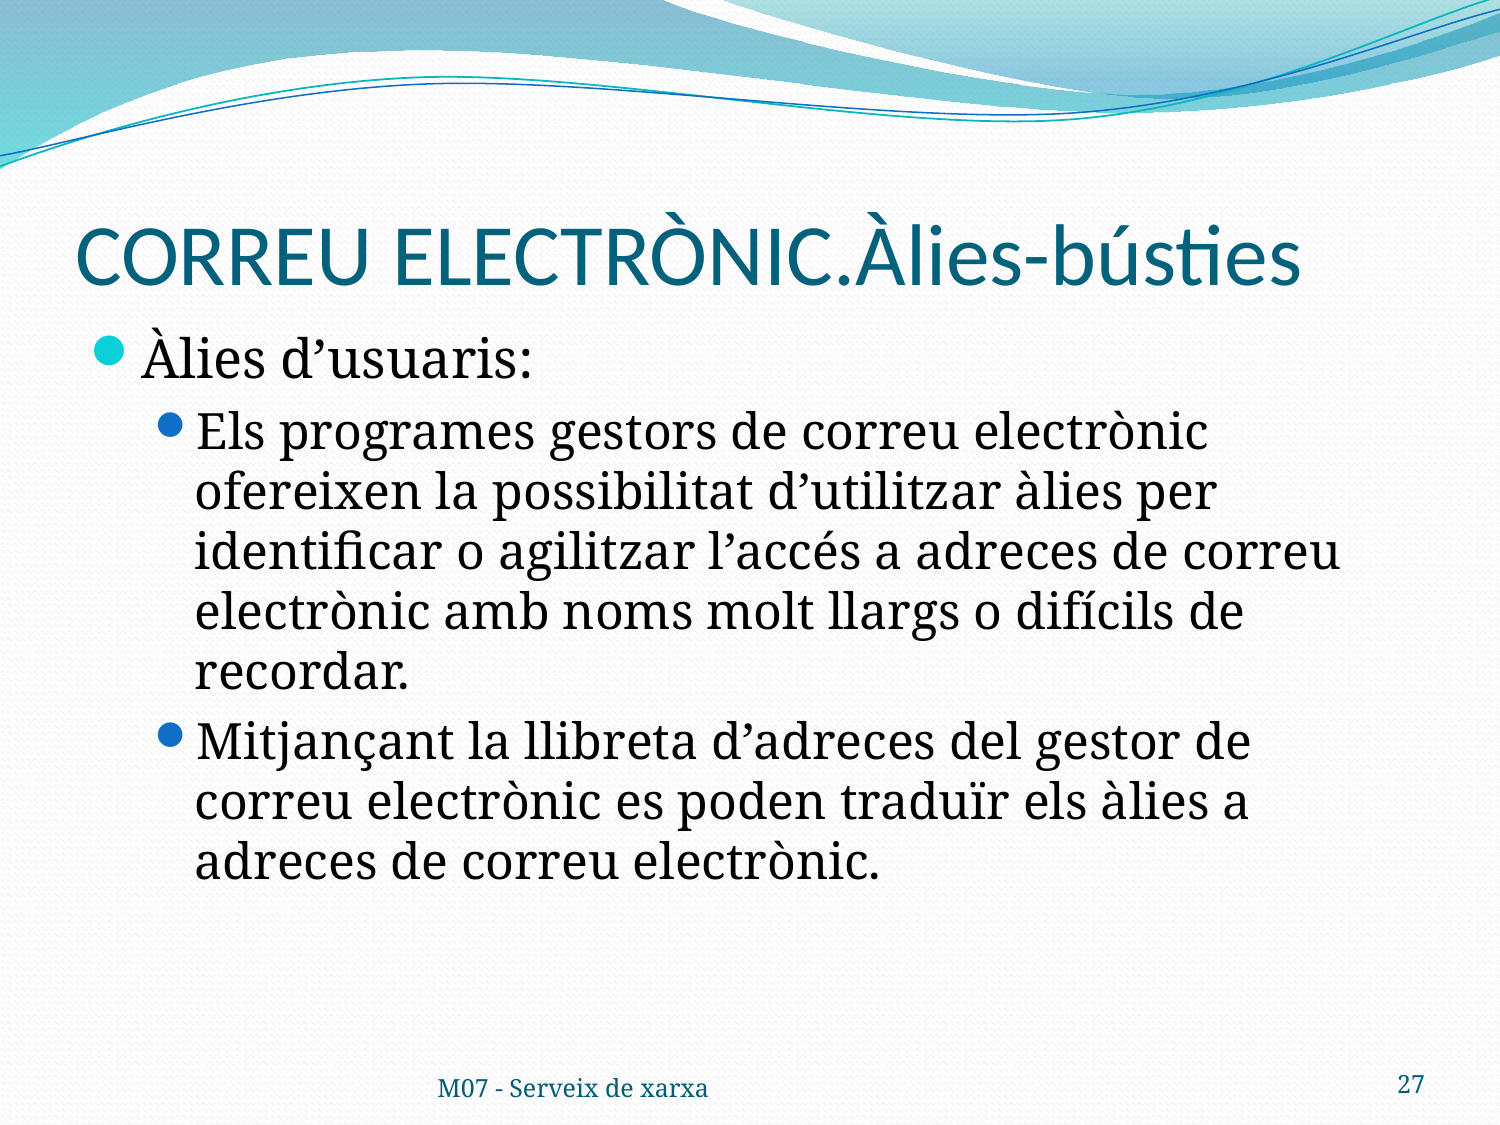

# CORREU ELECTRÒNIC.Àlies-bústies
Àlies d’usuaris:
Els programes gestors de correu electrònic ofereixen la possibilitat d’utilitzar àlies per identificar o agilitzar l’accés a adreces de correu electrònic amb noms molt llargs o difícils de recordar.
Mitjançant la llibreta d’adreces del gestor de correu electrònic es poden traduïr els àlies a adreces de correu electrònic.
M07 - Serveix de xarxa